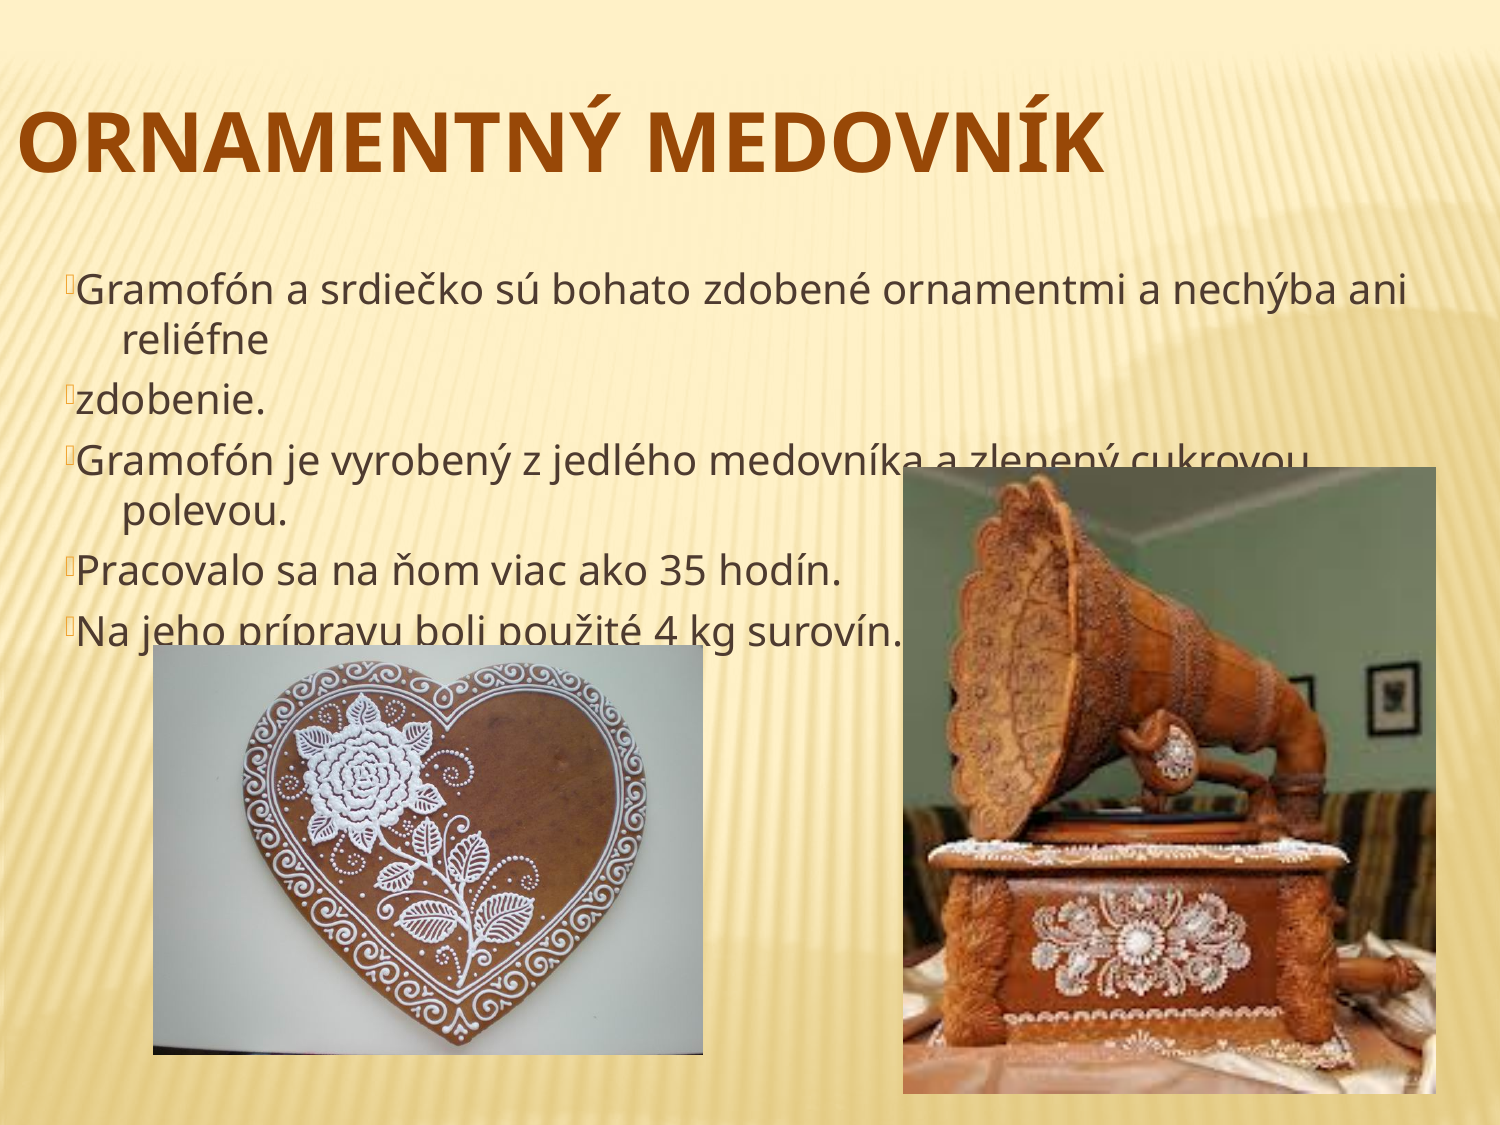

# Ornamentný medovník
Gramofón a srdiečko sú bohato zdobené ornamentmi a nechýba ani reliéfne
zdobenie.
Gramofón je vyrobený z jedlého medovníka a zlepený cukrovou polevou.
Pracovalo sa na ňom viac ako 35 hodín.
Na jeho prípravu boli použité 4 kg surovín.